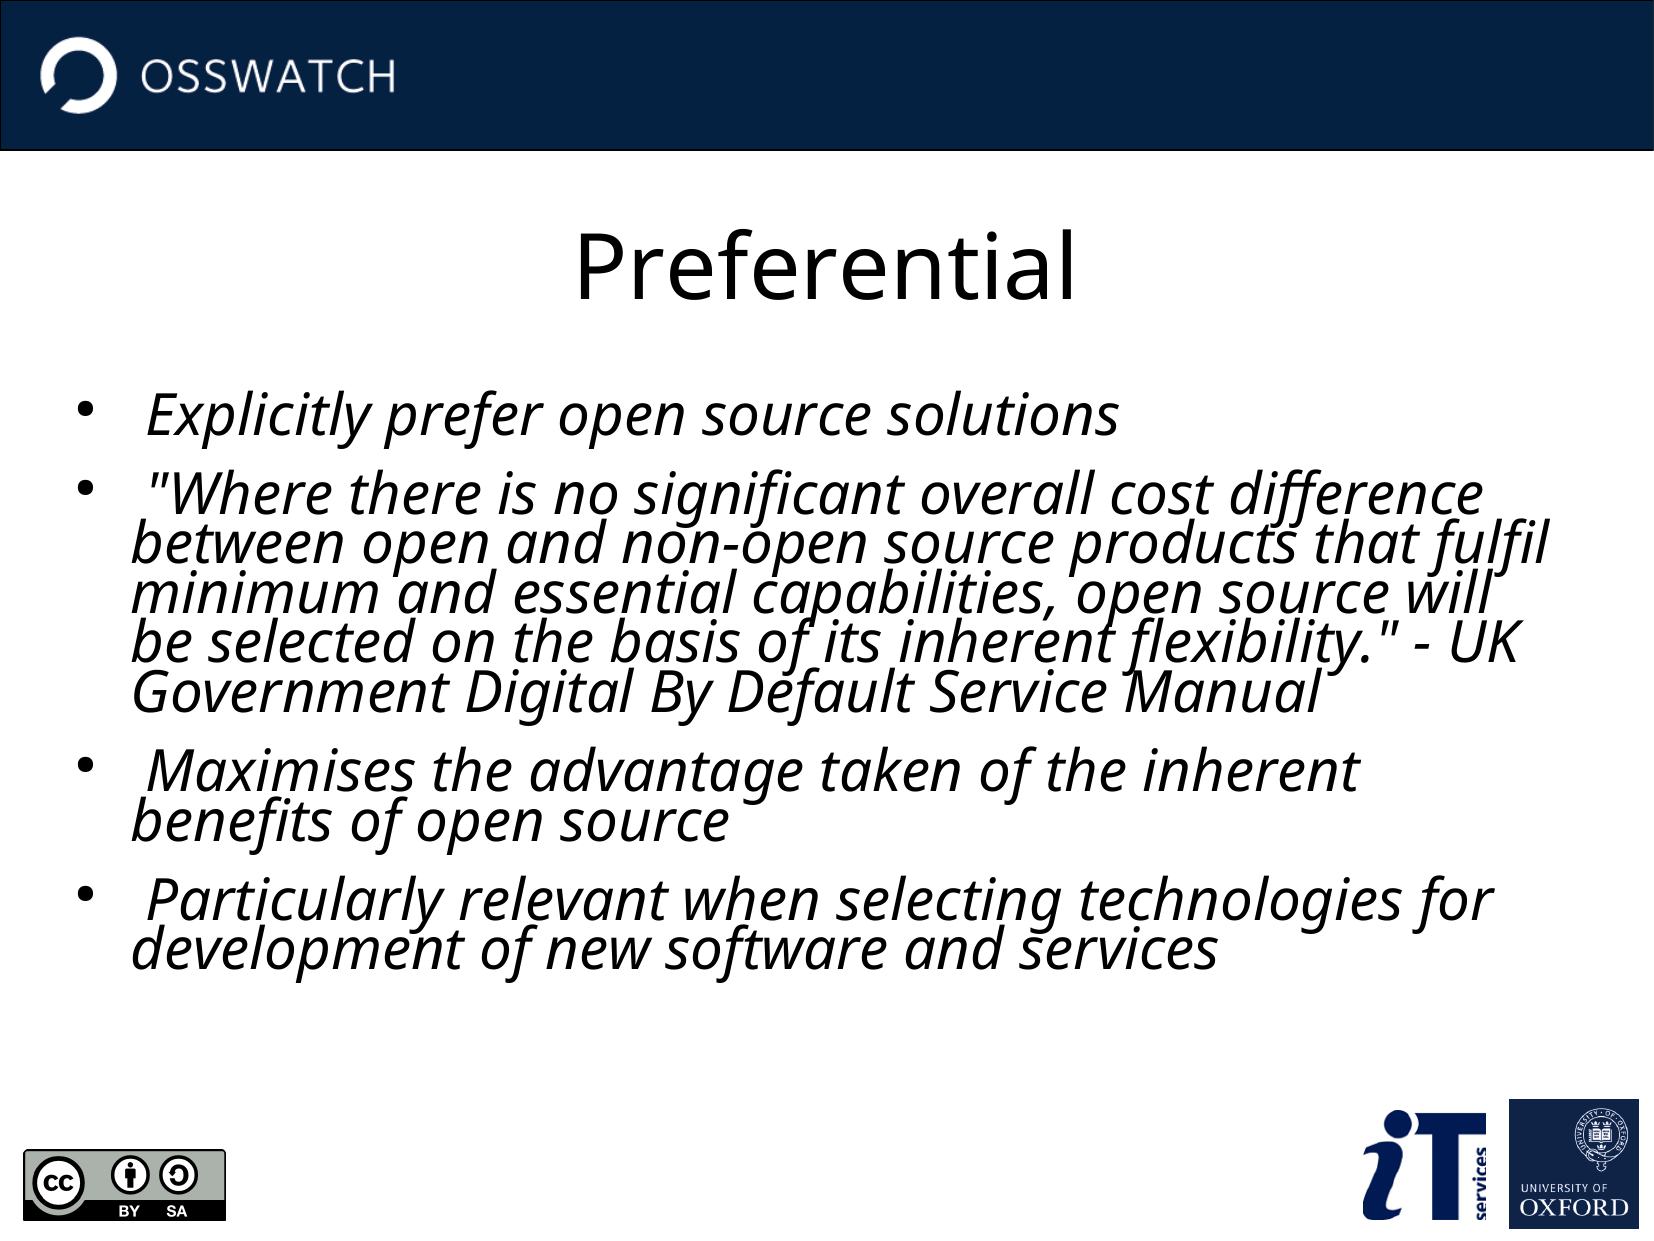

# Preferential
 Explicitly prefer open source solutions
 "Where there is no significant overall cost difference between open and non-open source products that fulfil minimum and essential capabilities, open source will be selected on the basis of its inherent flexibility." - UK Government Digital By Default Service Manual
 Maximises the advantage taken of the inherent benefits of open source
 Particularly relevant when selecting technologies for development of new software and services